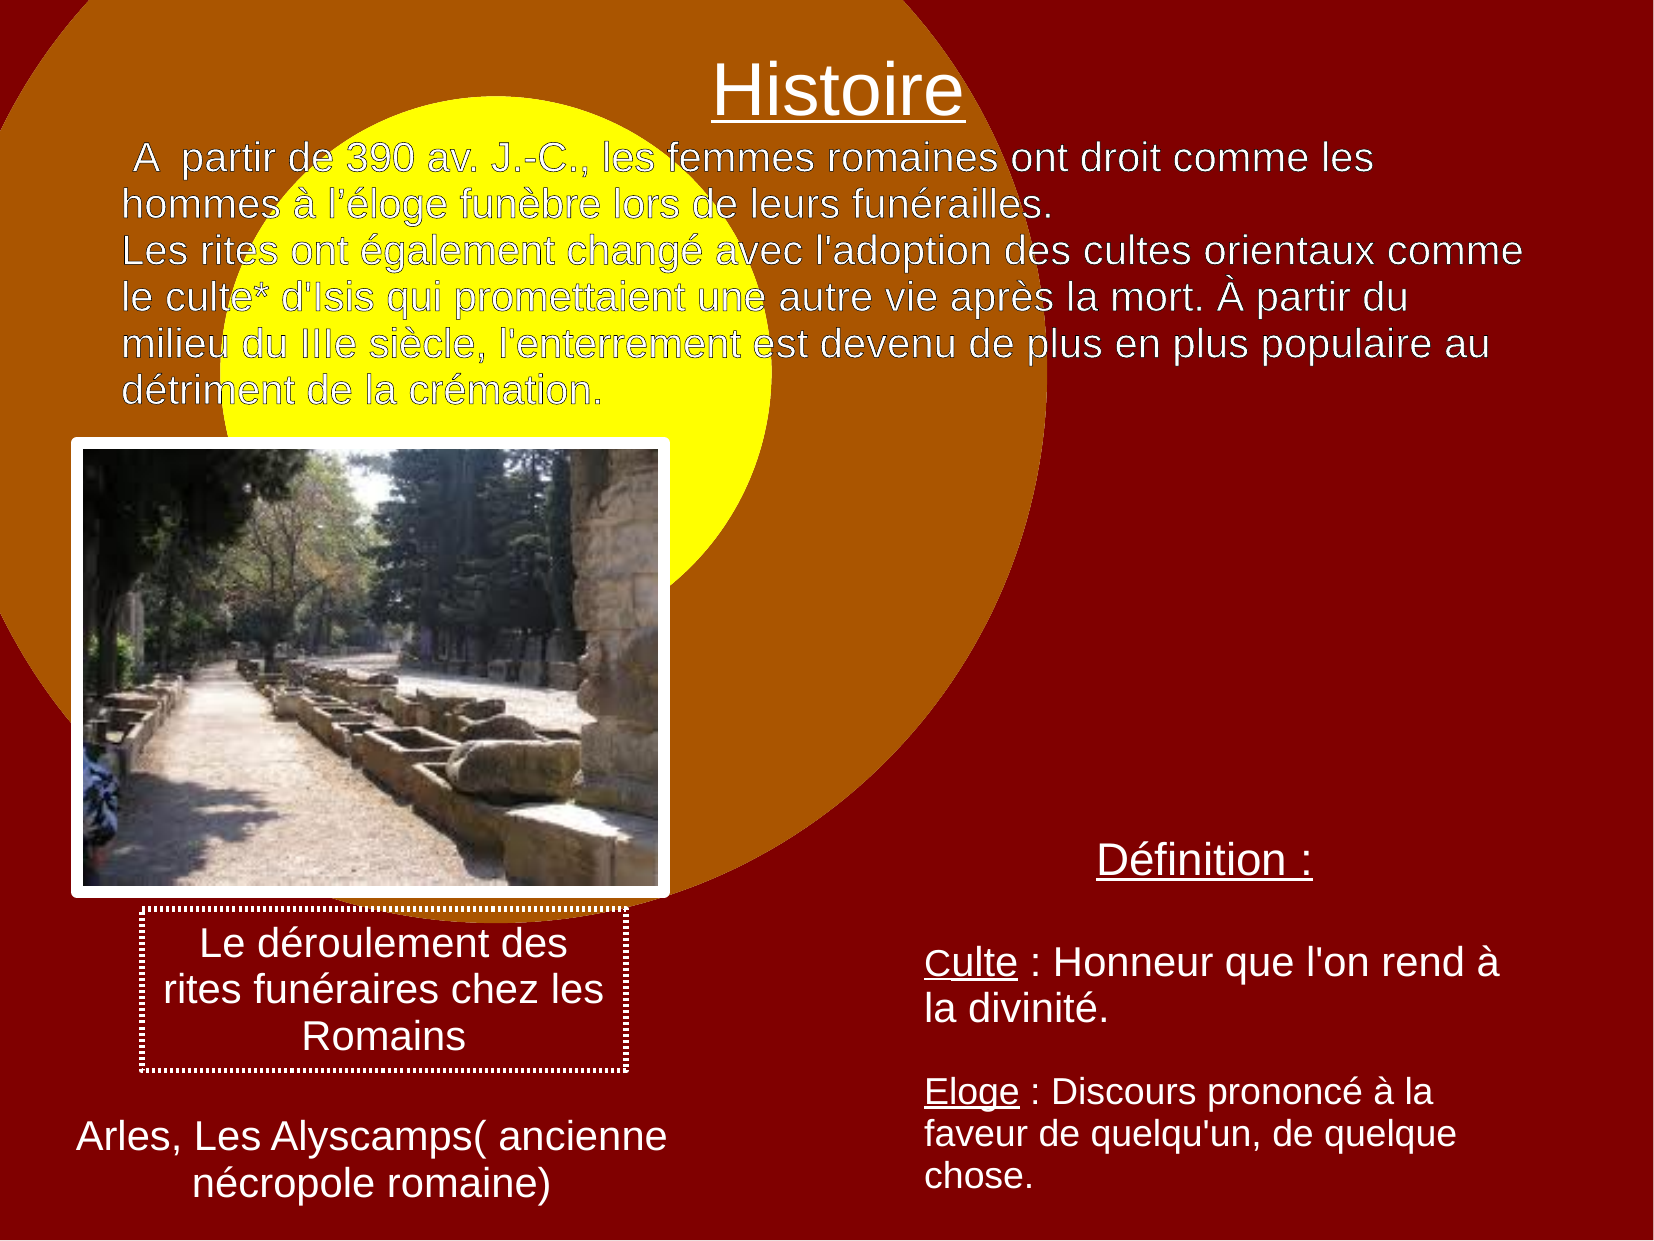

# Histoire
 A partir de 390 av. J.-C., les femmes romaines ont droit comme les hommes à l’éloge funèbre lors de leurs funérailles.
Les rites ont également changé avec l'adoption des cultes orientaux comme le culte* d'Isis qui promettaient une autre vie après la mort. À partir du milieu du IIIe siècle, l'enterrement est devenu de plus en plus populaire au détriment de la crémation.
Définition :
Le déroulement des rites funéraires chez les Romains
Culte : Honneur que l'on rend à la divinité.
Eloge : Discours prononcé à la faveur de quelqu'un, de quelque chose.
Arles, Les Alyscamps( ancienne nécropole romaine)